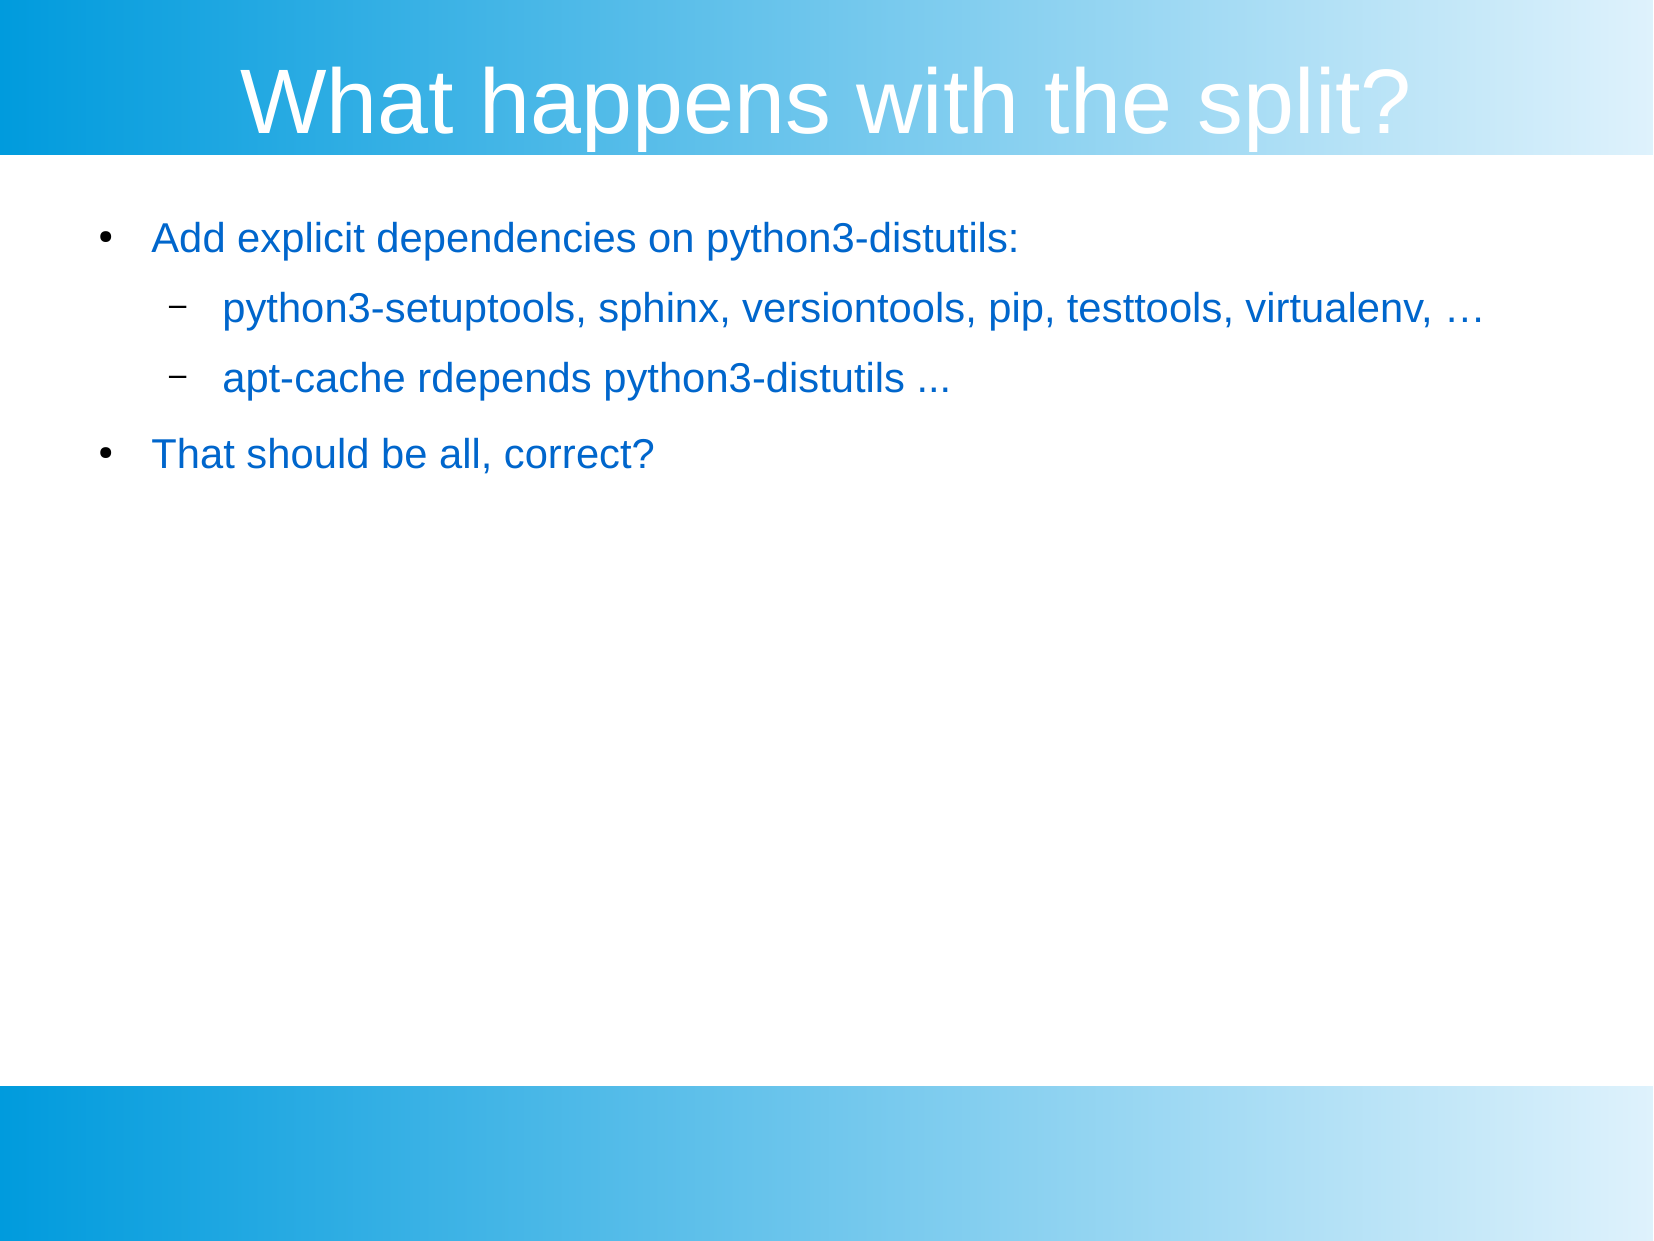

# What happens with the split?
Add explicit dependencies on python3-distutils:
python3-setuptools, sphinx, versiontools, pip, testtools, virtualenv, …
apt-cache rdepends python3-distutils ...
That should be all, correct?